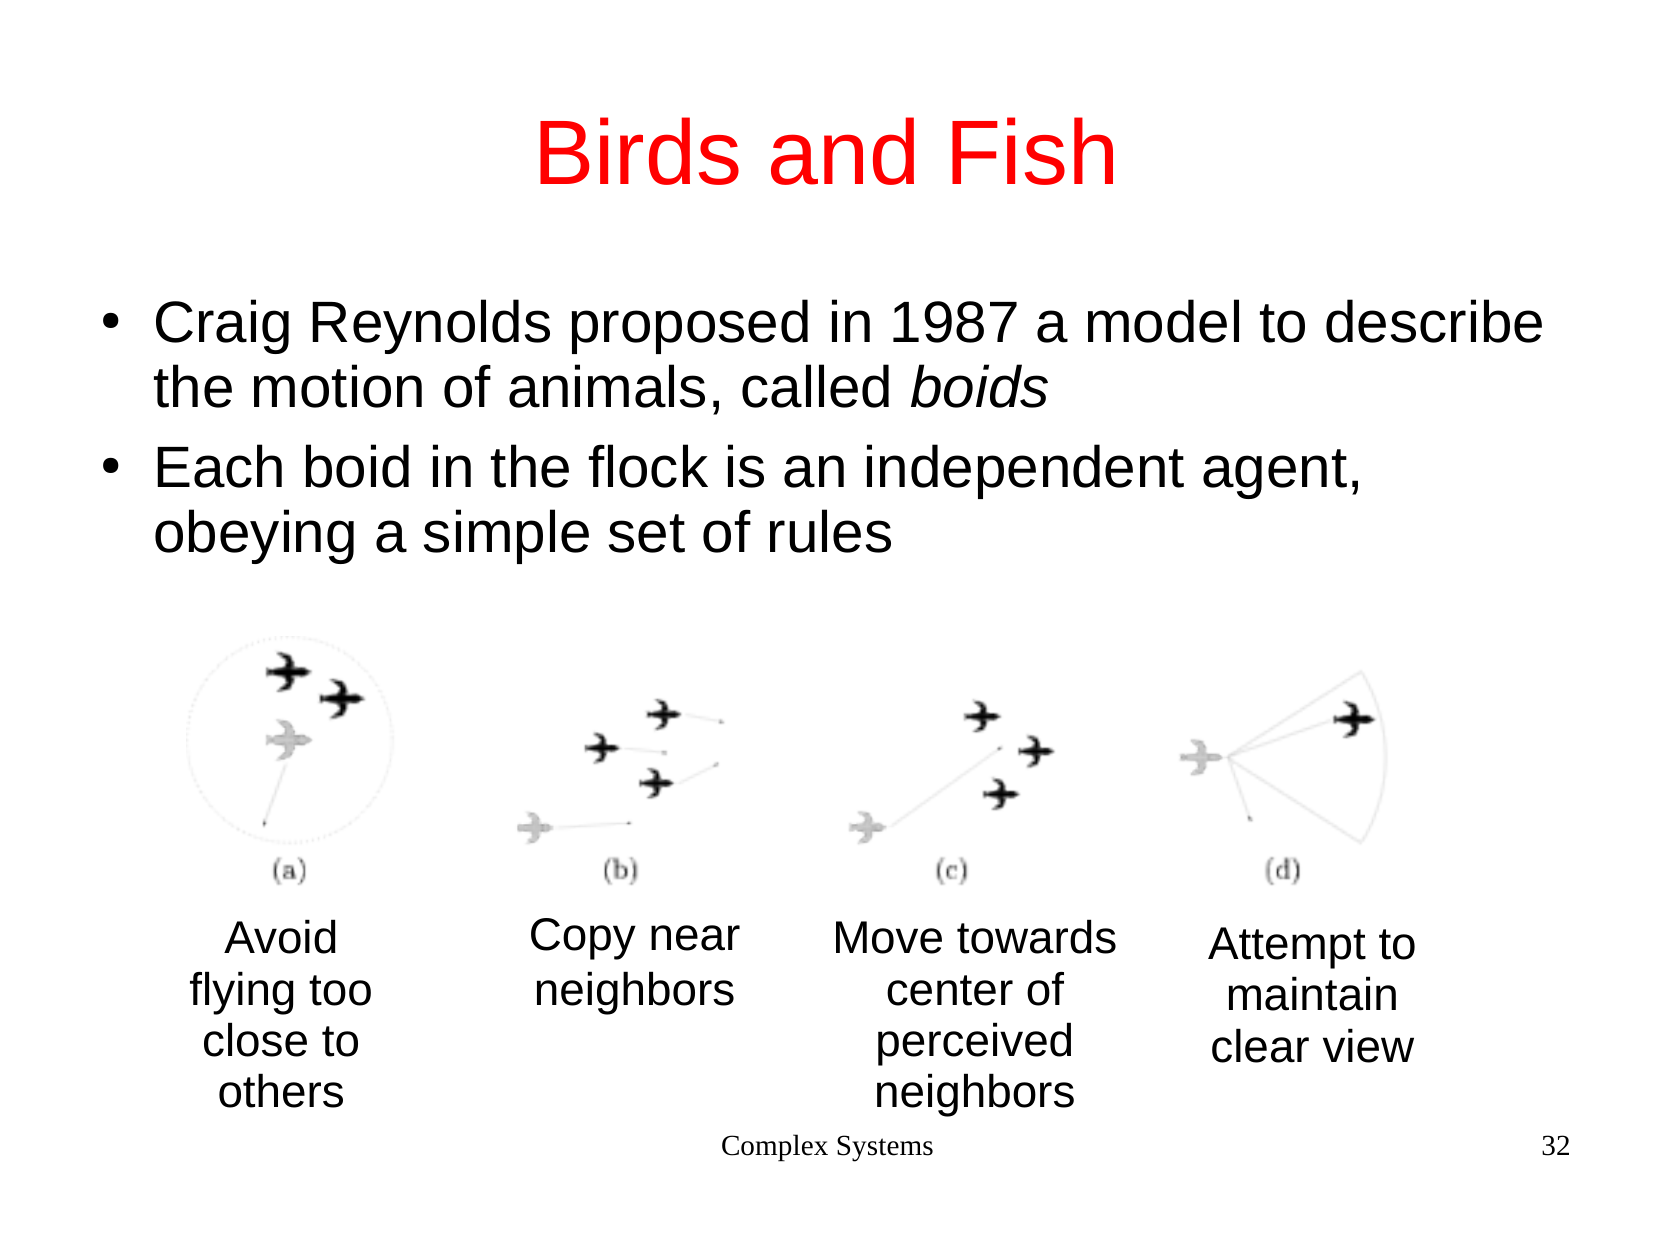

# Birds and Fish
Craig Reynolds proposed in 1987 a model to describe the motion of animals, called boids
Each boid in the flock is an independent agent, obeying a simple set of rules
Avoid flying too close to others
Copy near
neighbors
Move towards center of perceived neighbors
Attempt to maintain clear view
Complex Systems
32